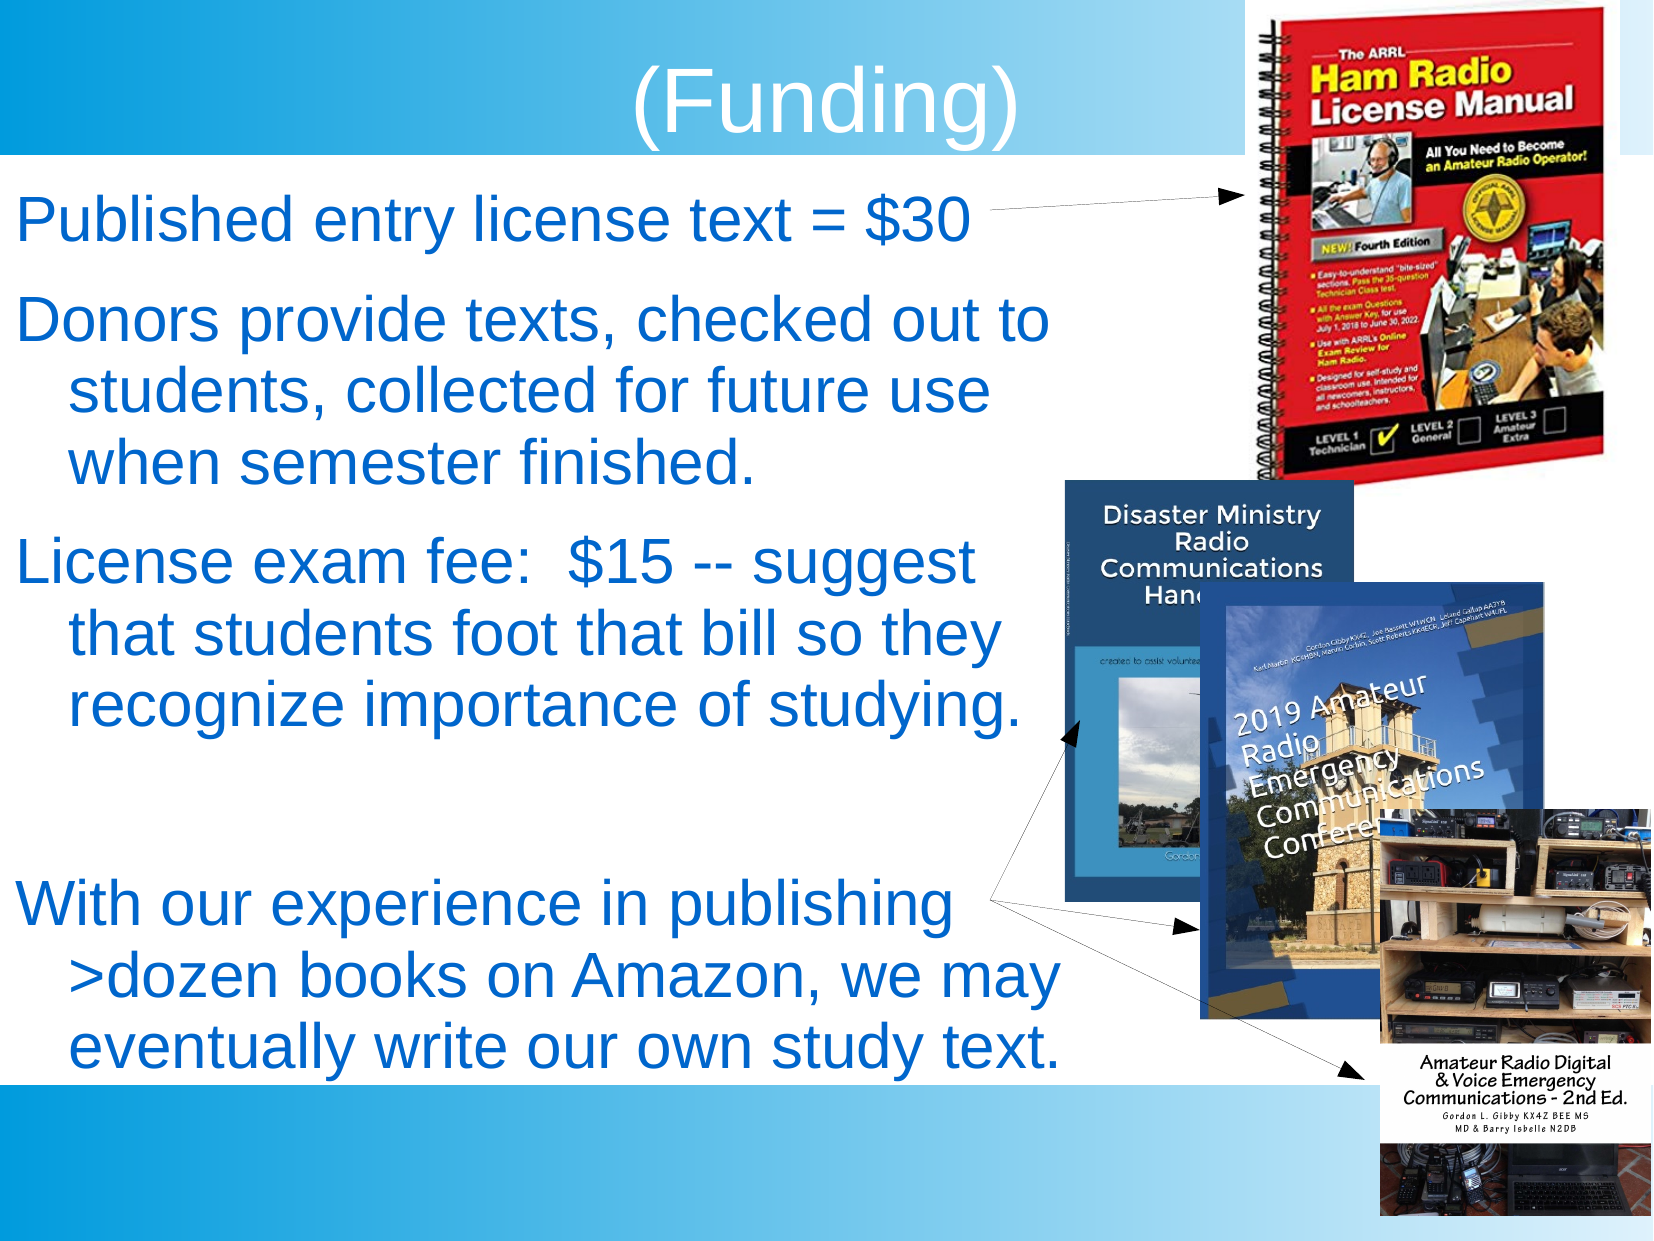

# (Funding)
Published entry license text = $30
Donors provide texts, checked out to students, collected for future use when semester finished.
License exam fee: $15 -- suggest that students foot that bill so they recognize importance of studying.
With our experience in publishing >dozen books on Amazon, we may eventually write our own study text.